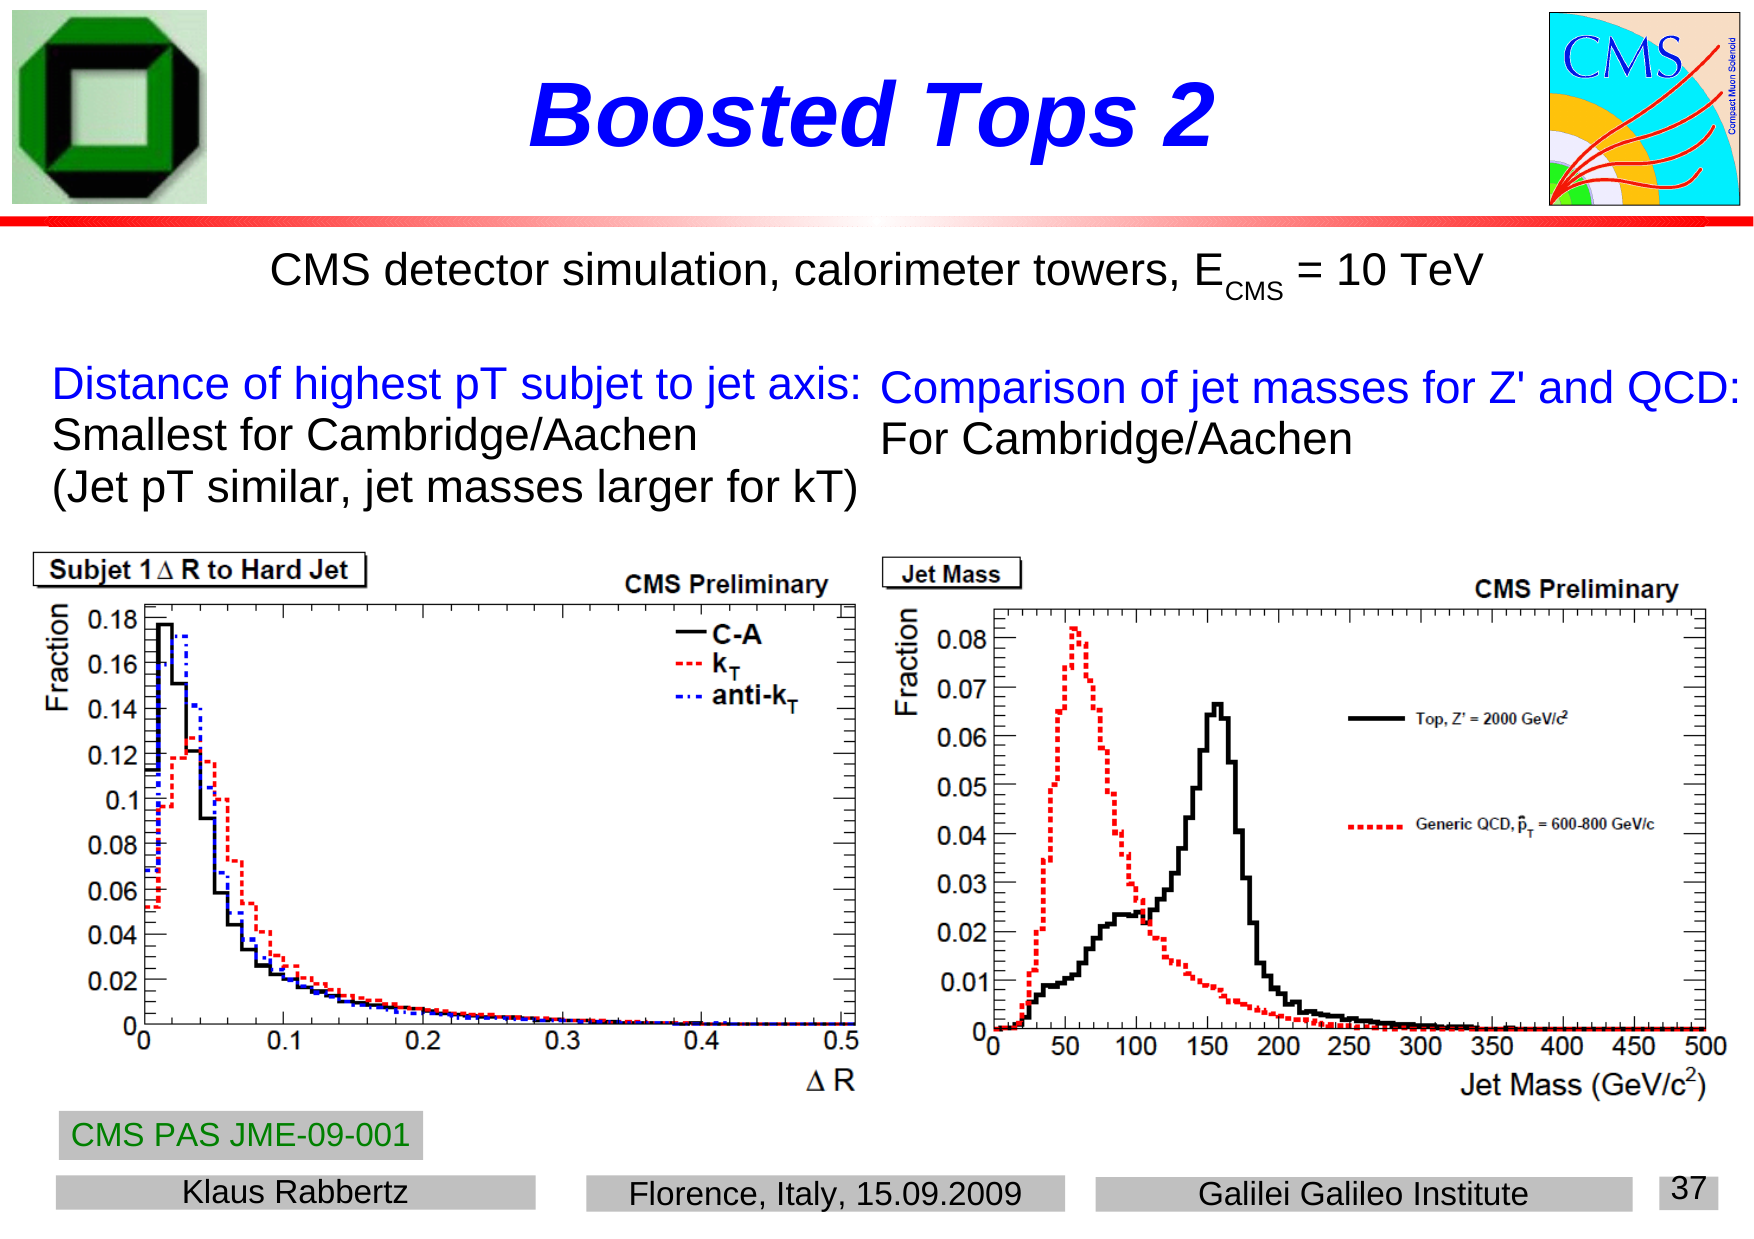

# Boosted Tops 2
CMS detector simulation, calorimeter towers, ECMS = 10 TeV
Distance of highest pT subjet to jet axis:
Smallest for Cambridge/Aachen
(Jet pT similar, jet masses larger for kT)
Comparison of jet masses for Z' and QCD:
For Cambridge/Aachen
CMS PAS JME-09-001